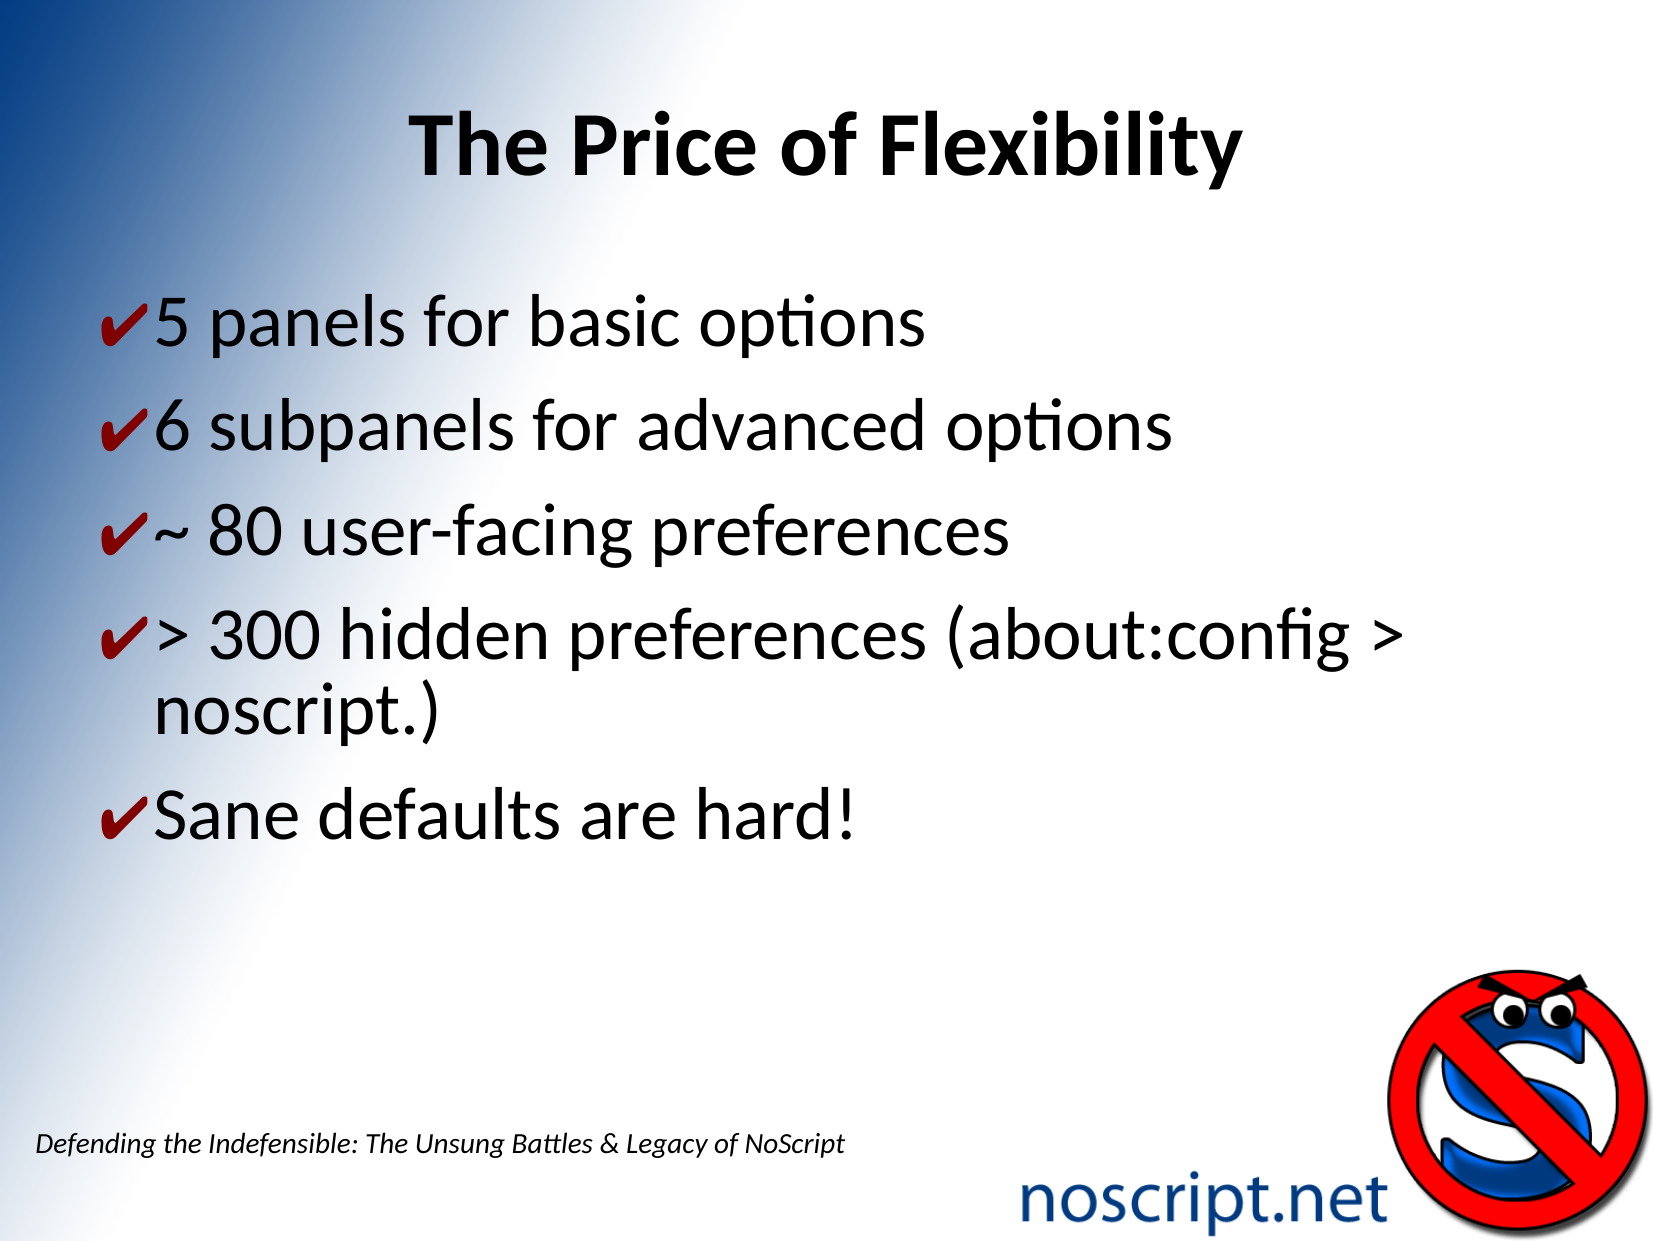

# The Price of Flexibility
5 panels for basic options
6 subpanels for advanced options
~ 80 user-facing preferences
> 300 hidden preferences (about:config > noscript.)
Sane defaults are hard!
Defending the Indefensible: The Unsung Battles & Legacy of NoScript